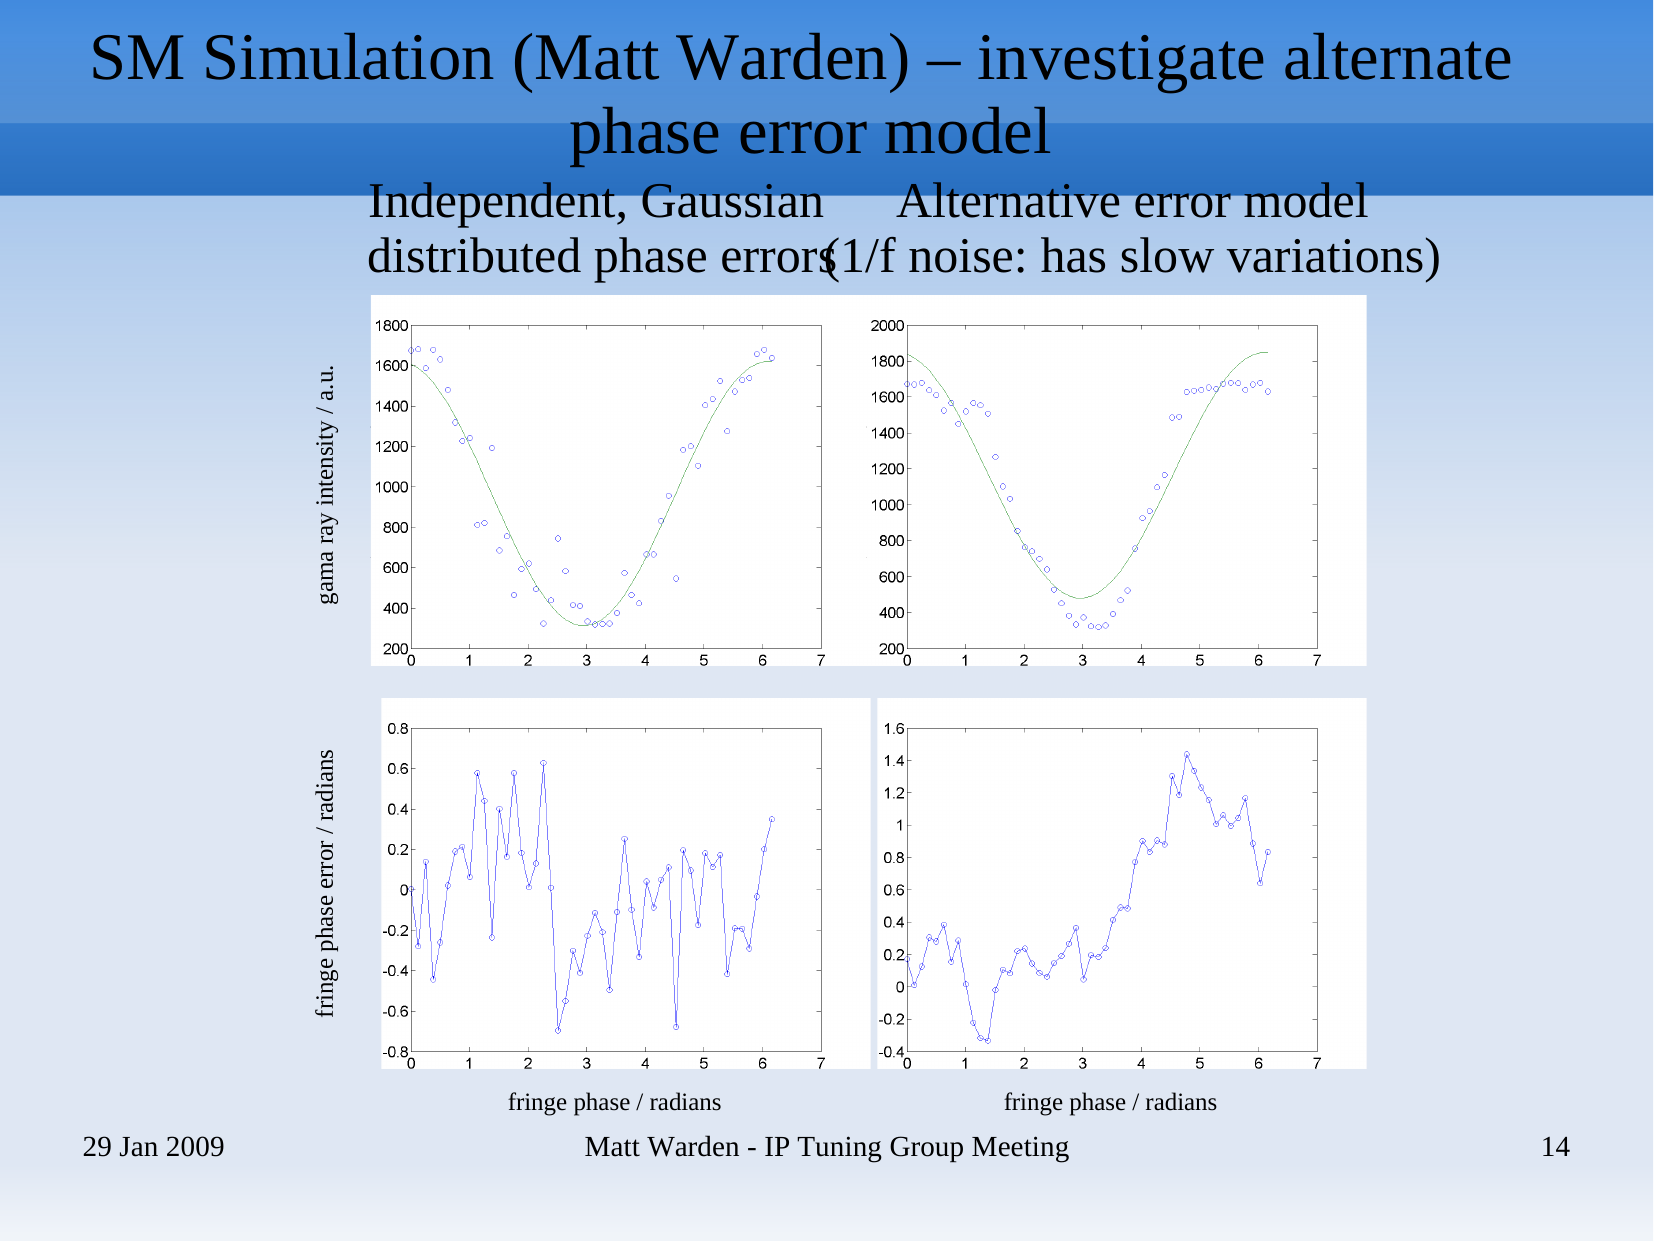

SM Simulation (Matt Warden) – investigate alternate
phase error model
Independent, Gaussian
distributed phase errors
Alternative error model
(1/f noise: has slow variations)
gama ray intensity / a.u.
fringe phase error / radians
fringe phase / radians
fringe phase / radians
29 Jan 2009
Matt Warden - IP Tuning Group Meeting
14